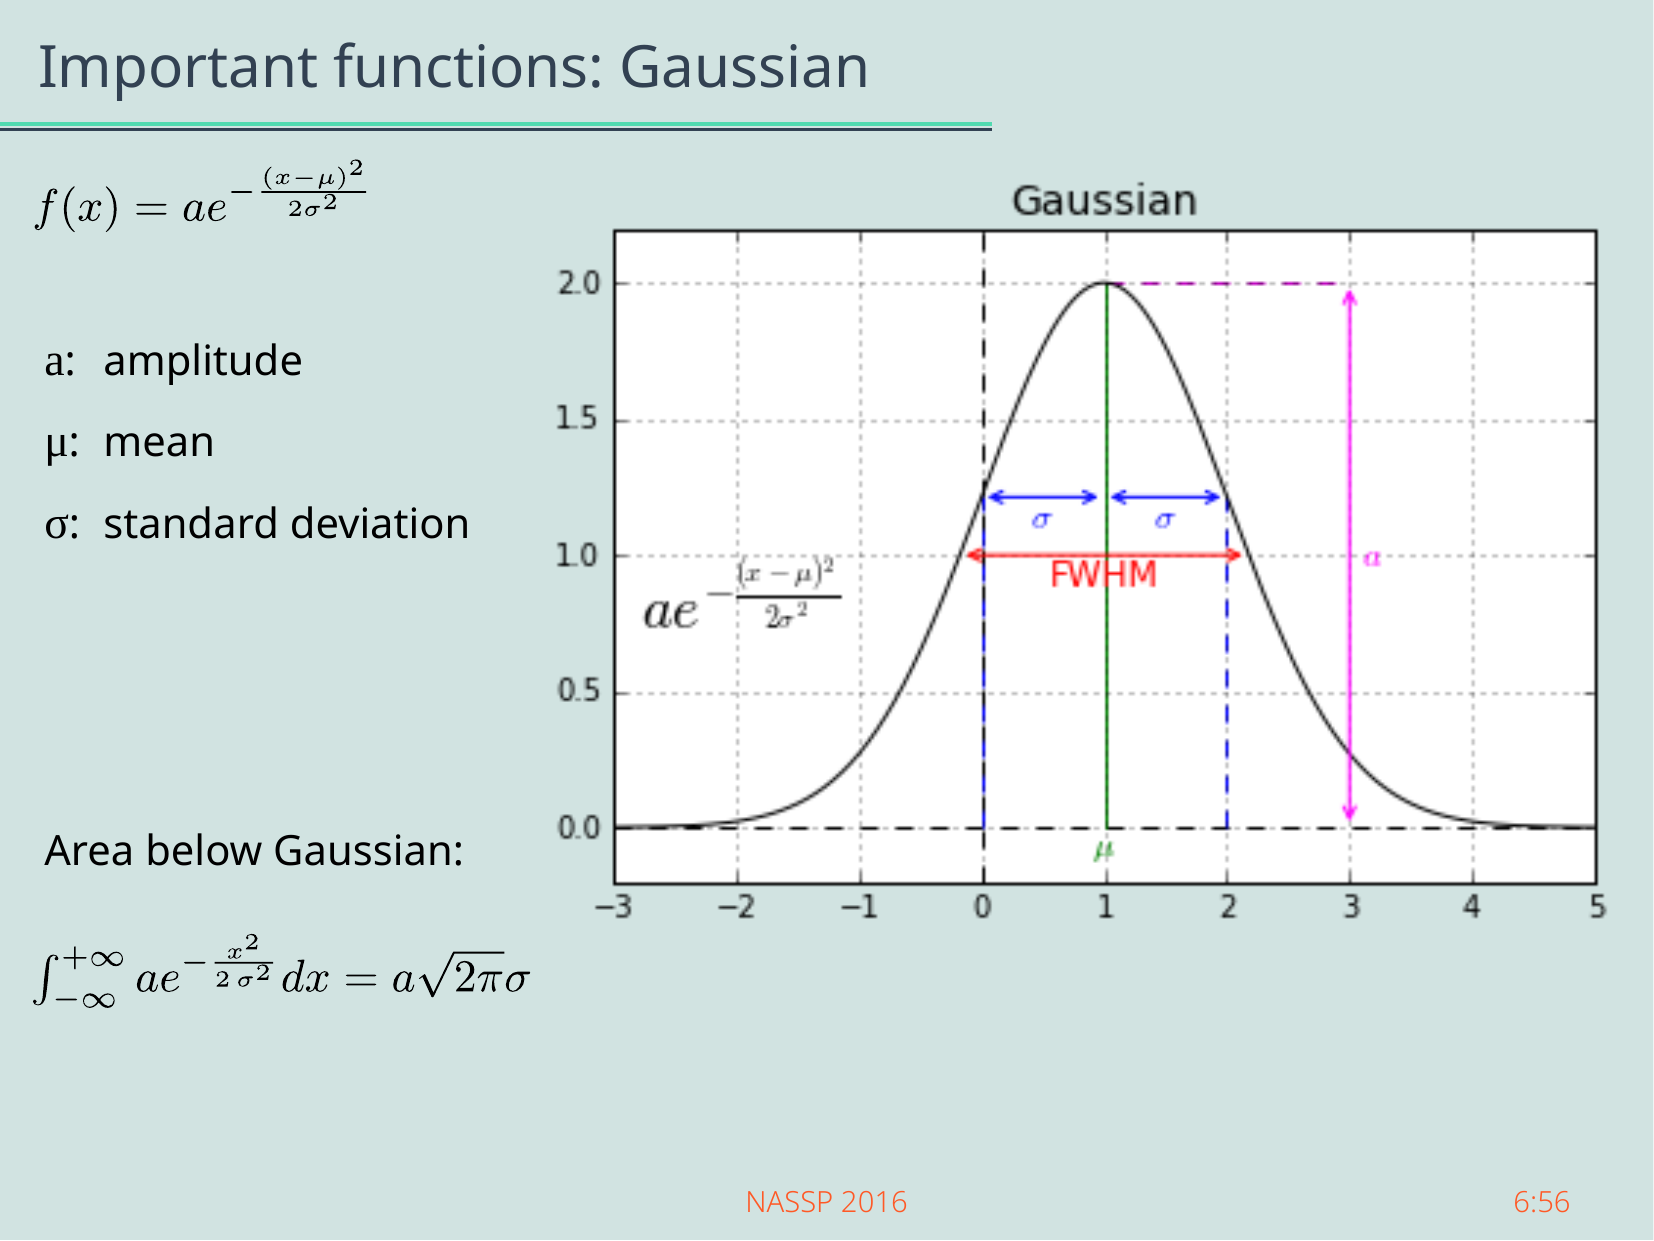

Important functions: Gaussian
a:	amplitude
μ:	mean
σ:	standard deviation
Area below Gaussian:
NASSP 2016
6